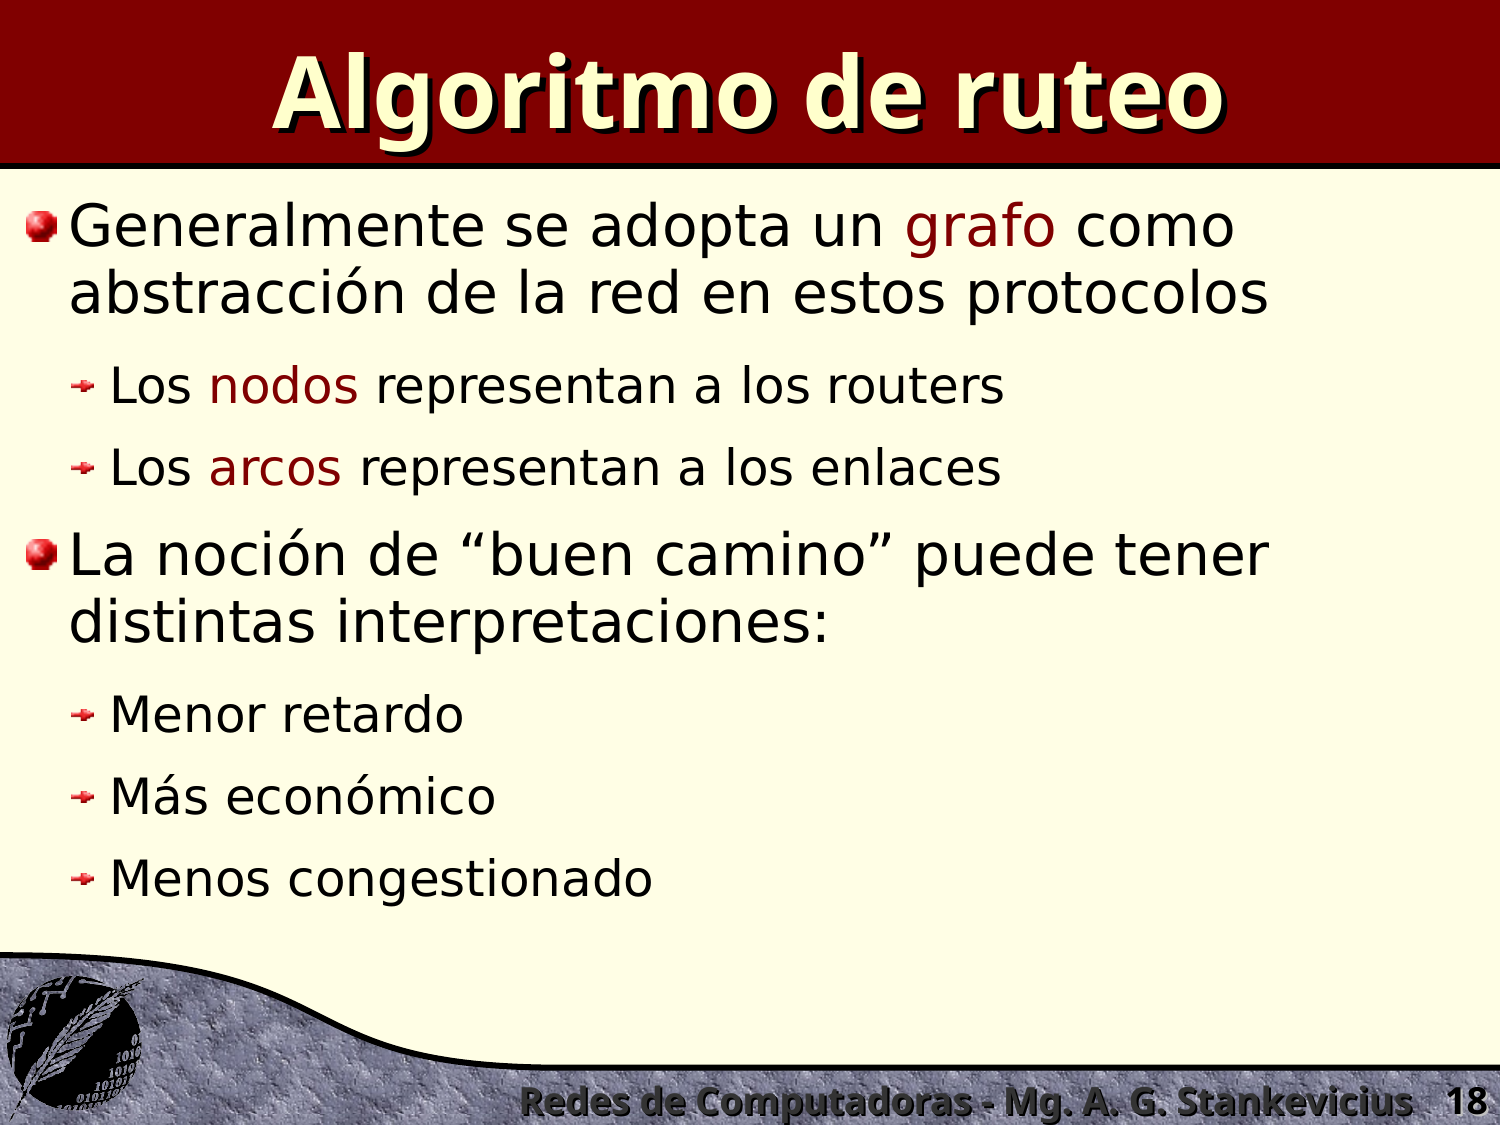

# Algoritmo de ruteo
Generalmente se adopta un grafo como abstracción de la red en estos protocolos
Los nodos representan a los routers
Los arcos representan a los enlaces
La noción de “buen camino” puede tener distintas interpretaciones:
Menor retardo
Más económico
Menos congestionado
18